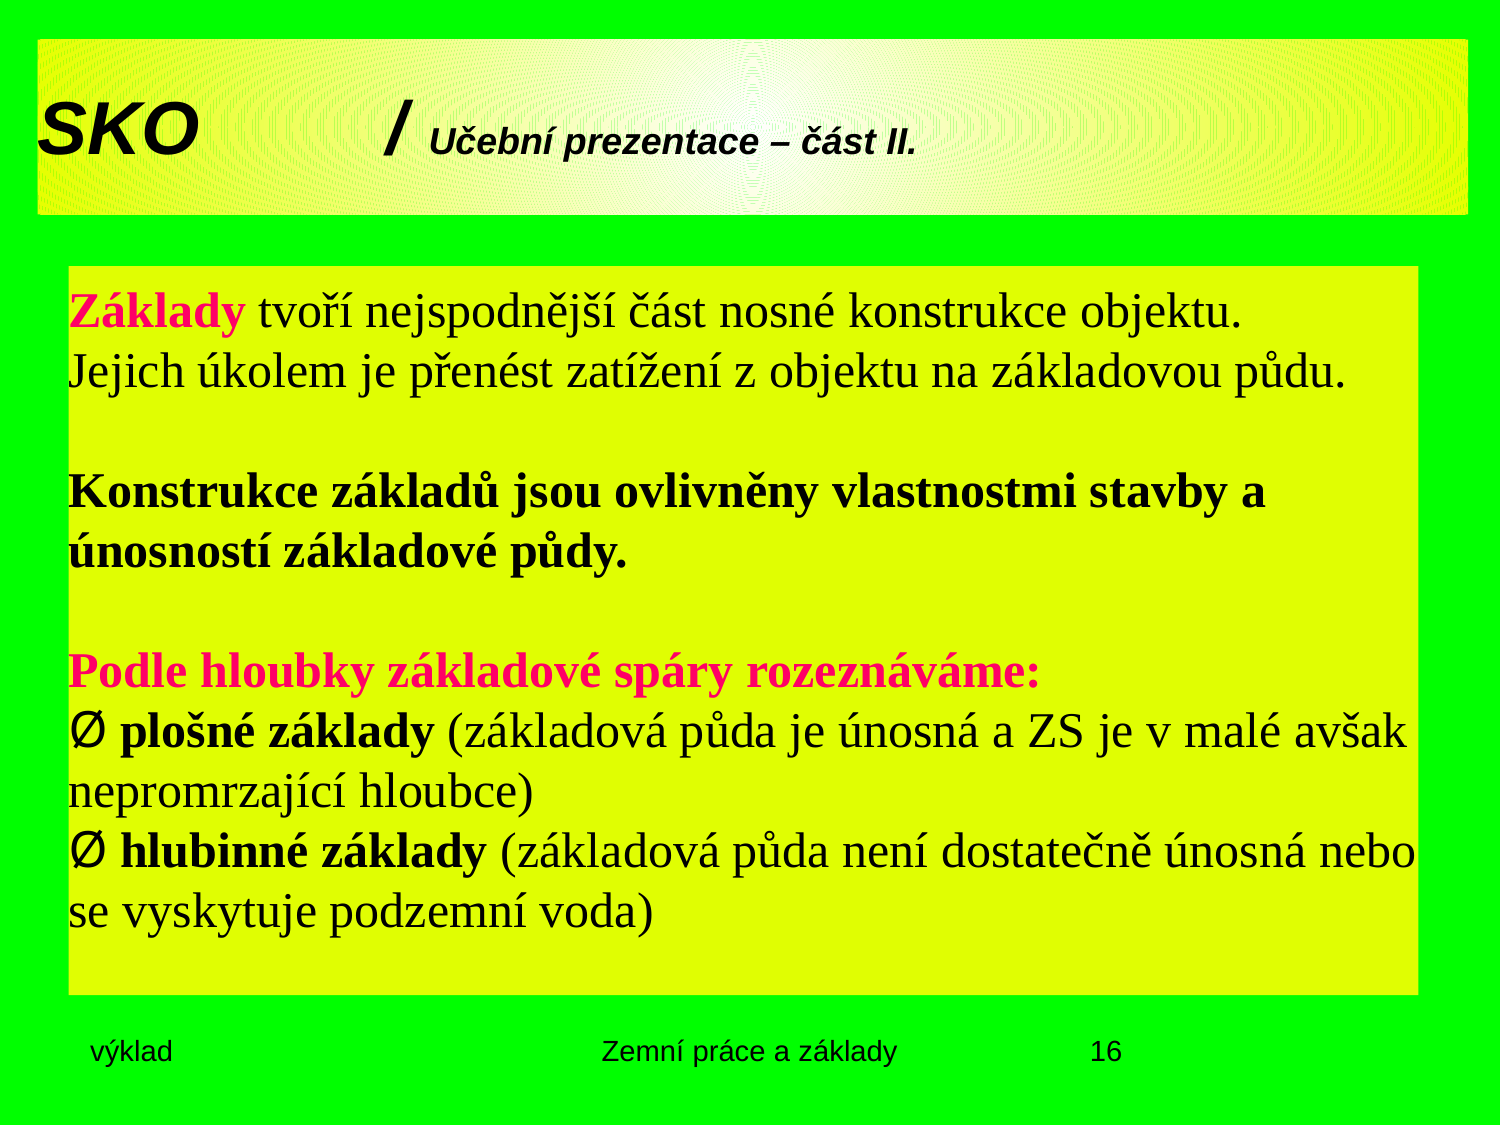

SKO / Učební prezentace – část II.
Základy tvoří nejspodnější část nosné konstrukce objektu.
Jejich úkolem je přenést zatížení z objektu na základovou půdu.
Konstrukce základů jsou ovlivněny vlastnostmi stavby a únosností základové půdy.
Podle hloubky základové spáry rozeznáváme:
 plošné základy (základová půda je únosná a ZS je v malé avšak nepromrzající hloubce)
 hlubinné základy (základová půda není dostatečně únosná nebo se vyskytuje podzemní voda)
výklad
Zemní práce a základy